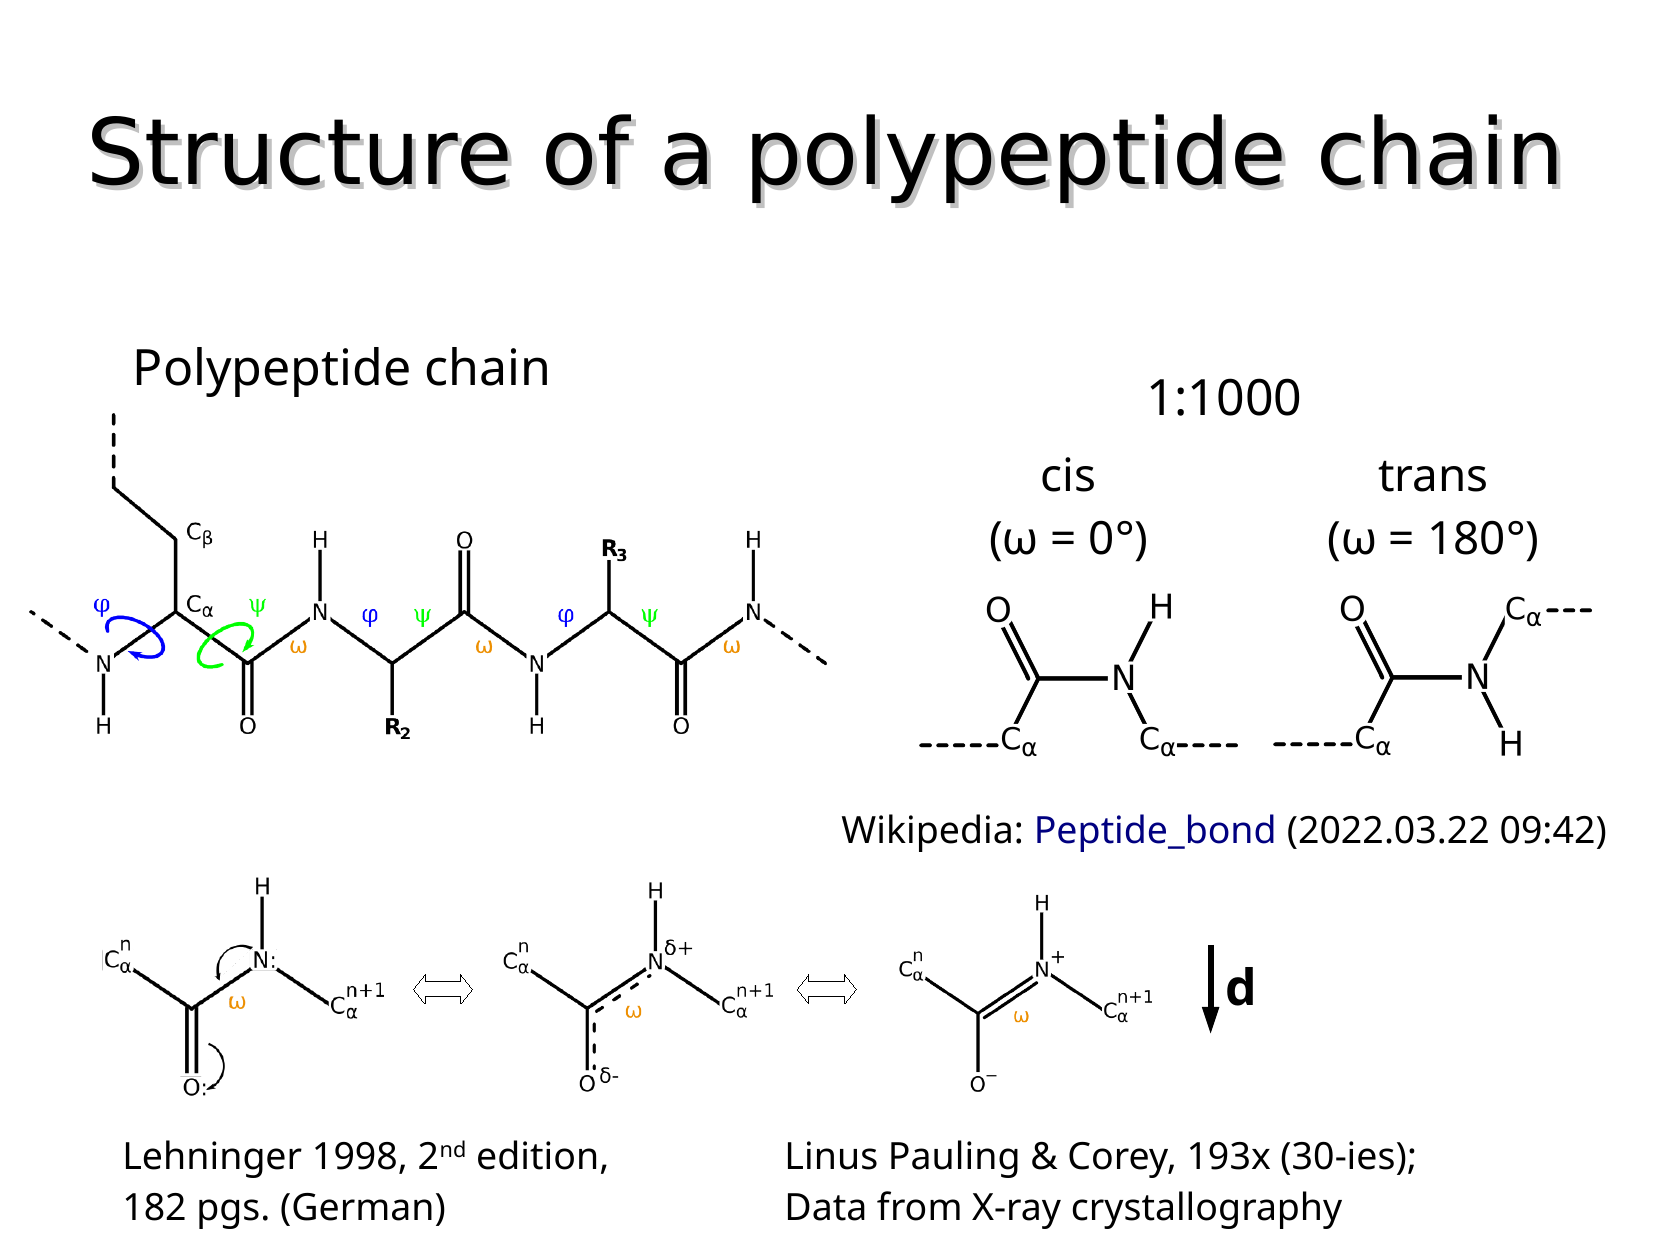

# Structure of a polypeptide chain
Polypeptide chain
1:1000
cis
(ω = 0°)
trans
(ω = 180°)
Wikipedia: Peptide_bond (2022.03.22 09:42)
d
Lehninger 1998, 2nd edition,
182 pgs. (German)
Linus Pauling & Corey, 193x (30-ies);
Data from X-ray crystallography